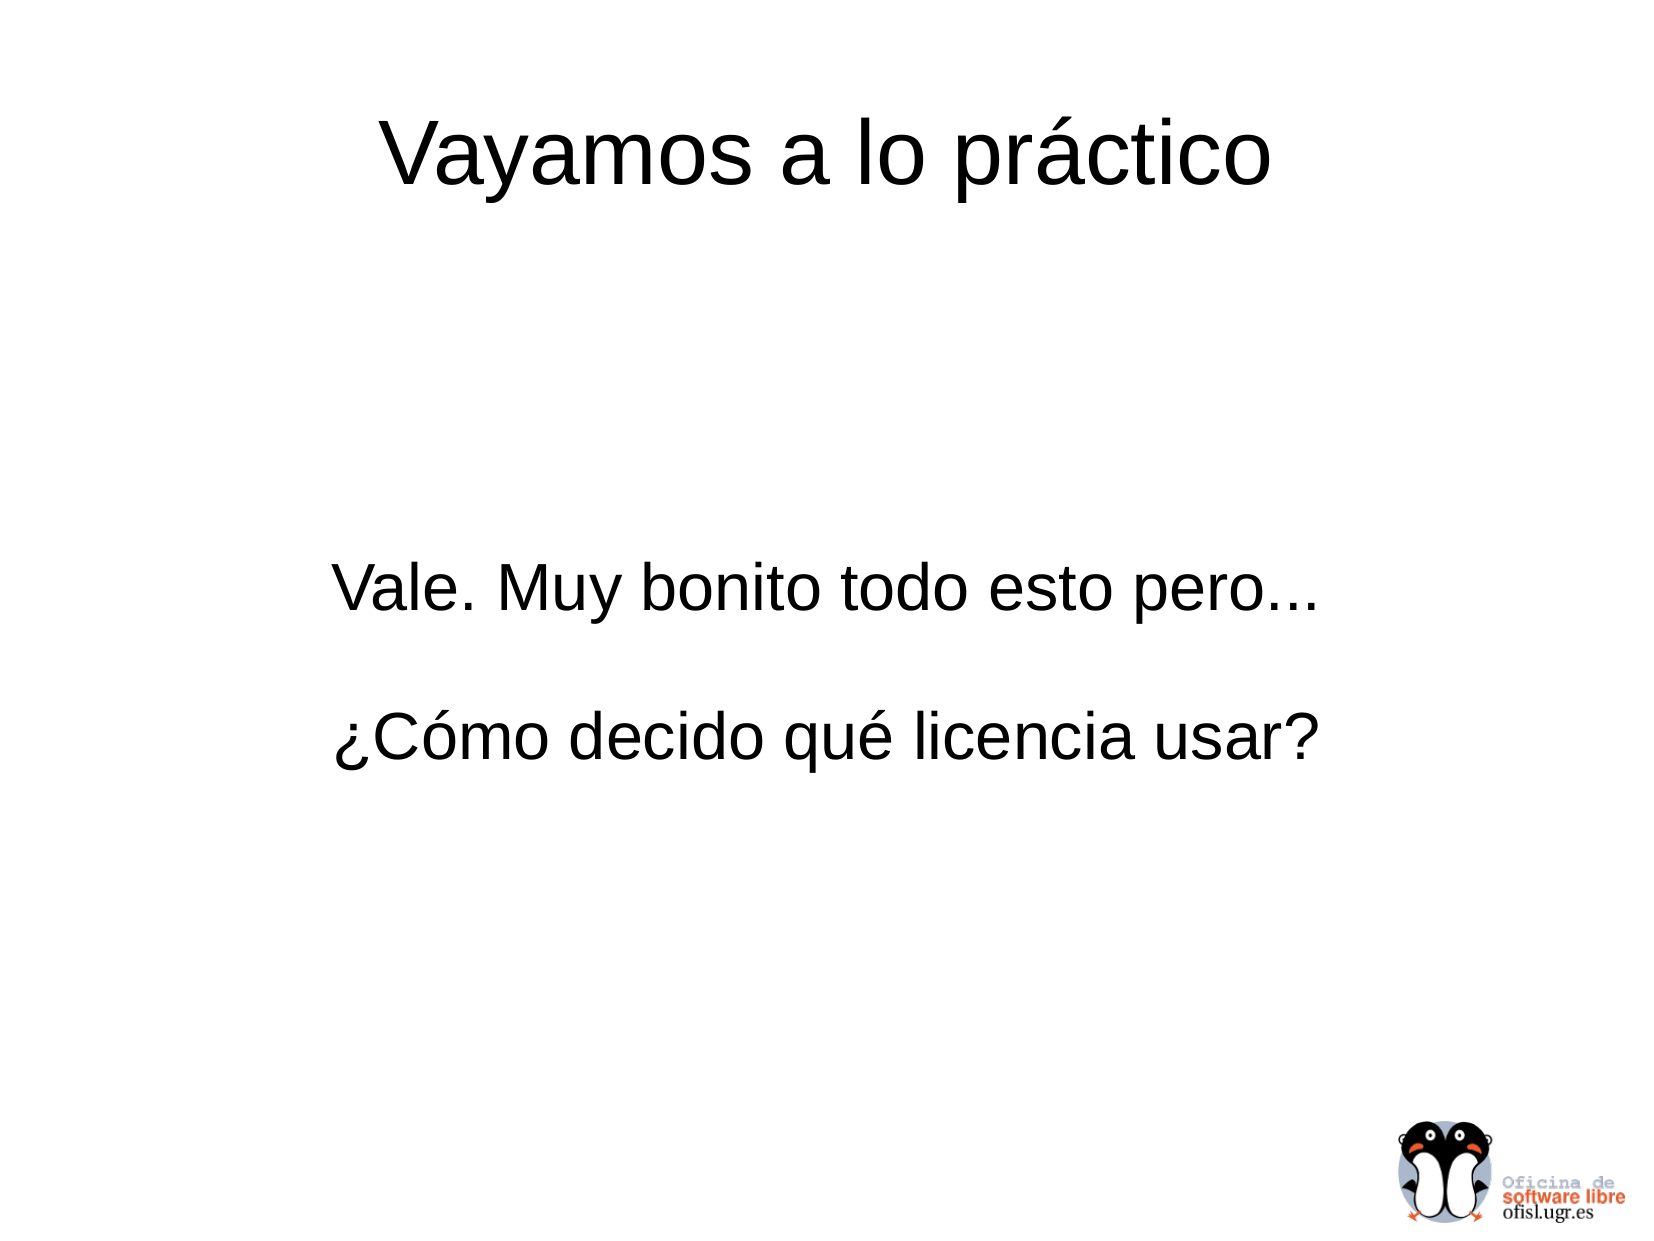

# Vayamos a lo práctico
Vale. Muy bonito todo esto pero...
¿Cómo decido qué licencia usar?